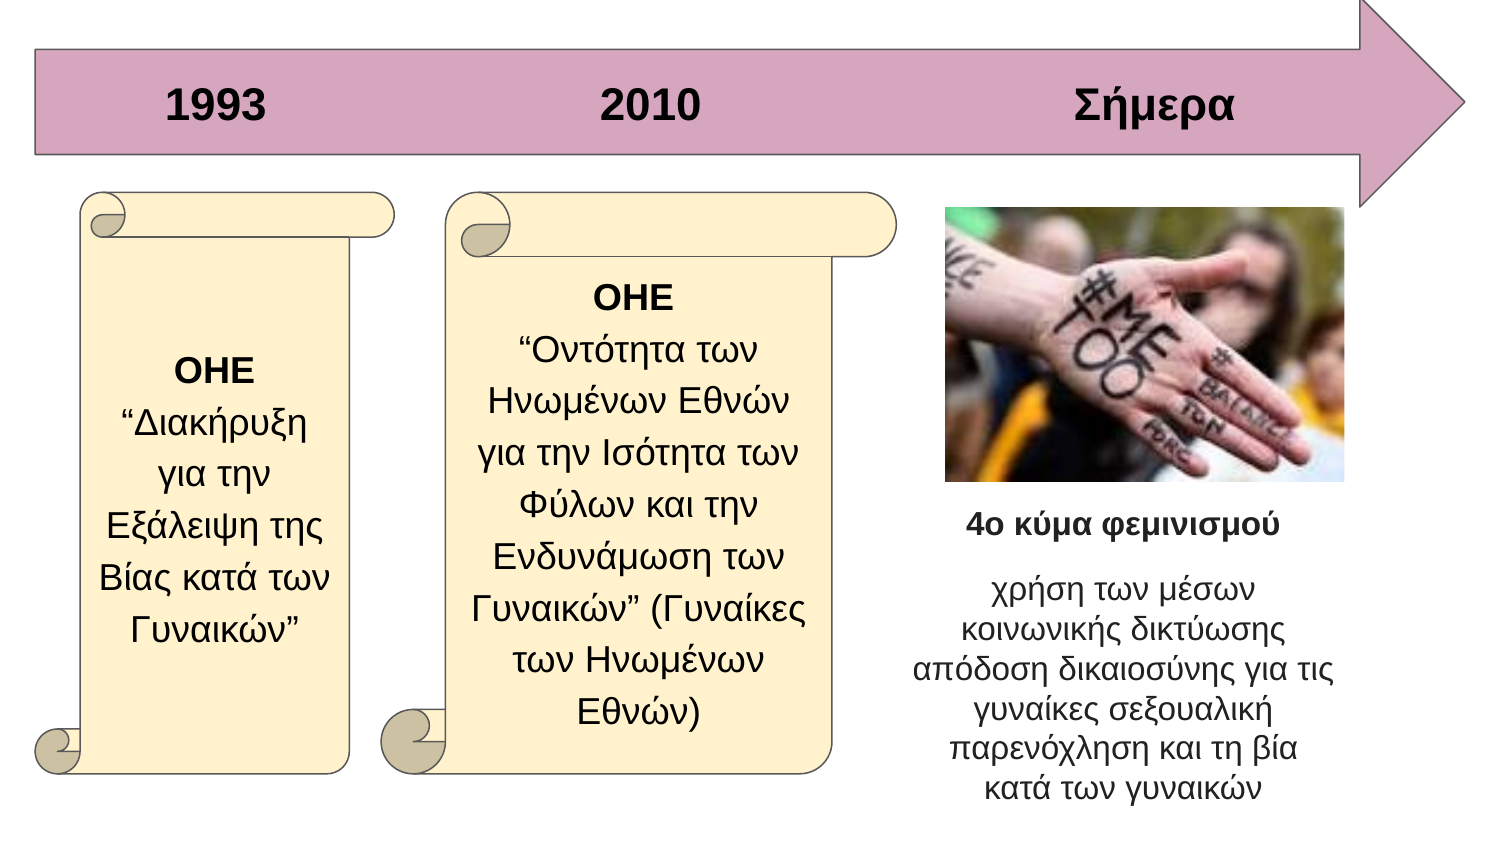

1993
2010
Σήμερα
ΟΗΕ “Διακήρυξη για την Εξάλειψη της Βίας κατά των Γυναικών”
ΟΗΕ
“Οντότητα των Ηνωμένων Εθνών για την Ισότητα των Φύλων και την Ενδυνάμωση των Γυναικών” (Γυναίκες των Ηνωμένων Εθνών)
4ο κύμα φεμινισμού
χρήση των μέσων κοινωνικής δικτύωσης
απόδοση δικαιοσύνης για τις γυναίκες σεξουαλική παρενόχληση και τη βία κατά των γυναικών